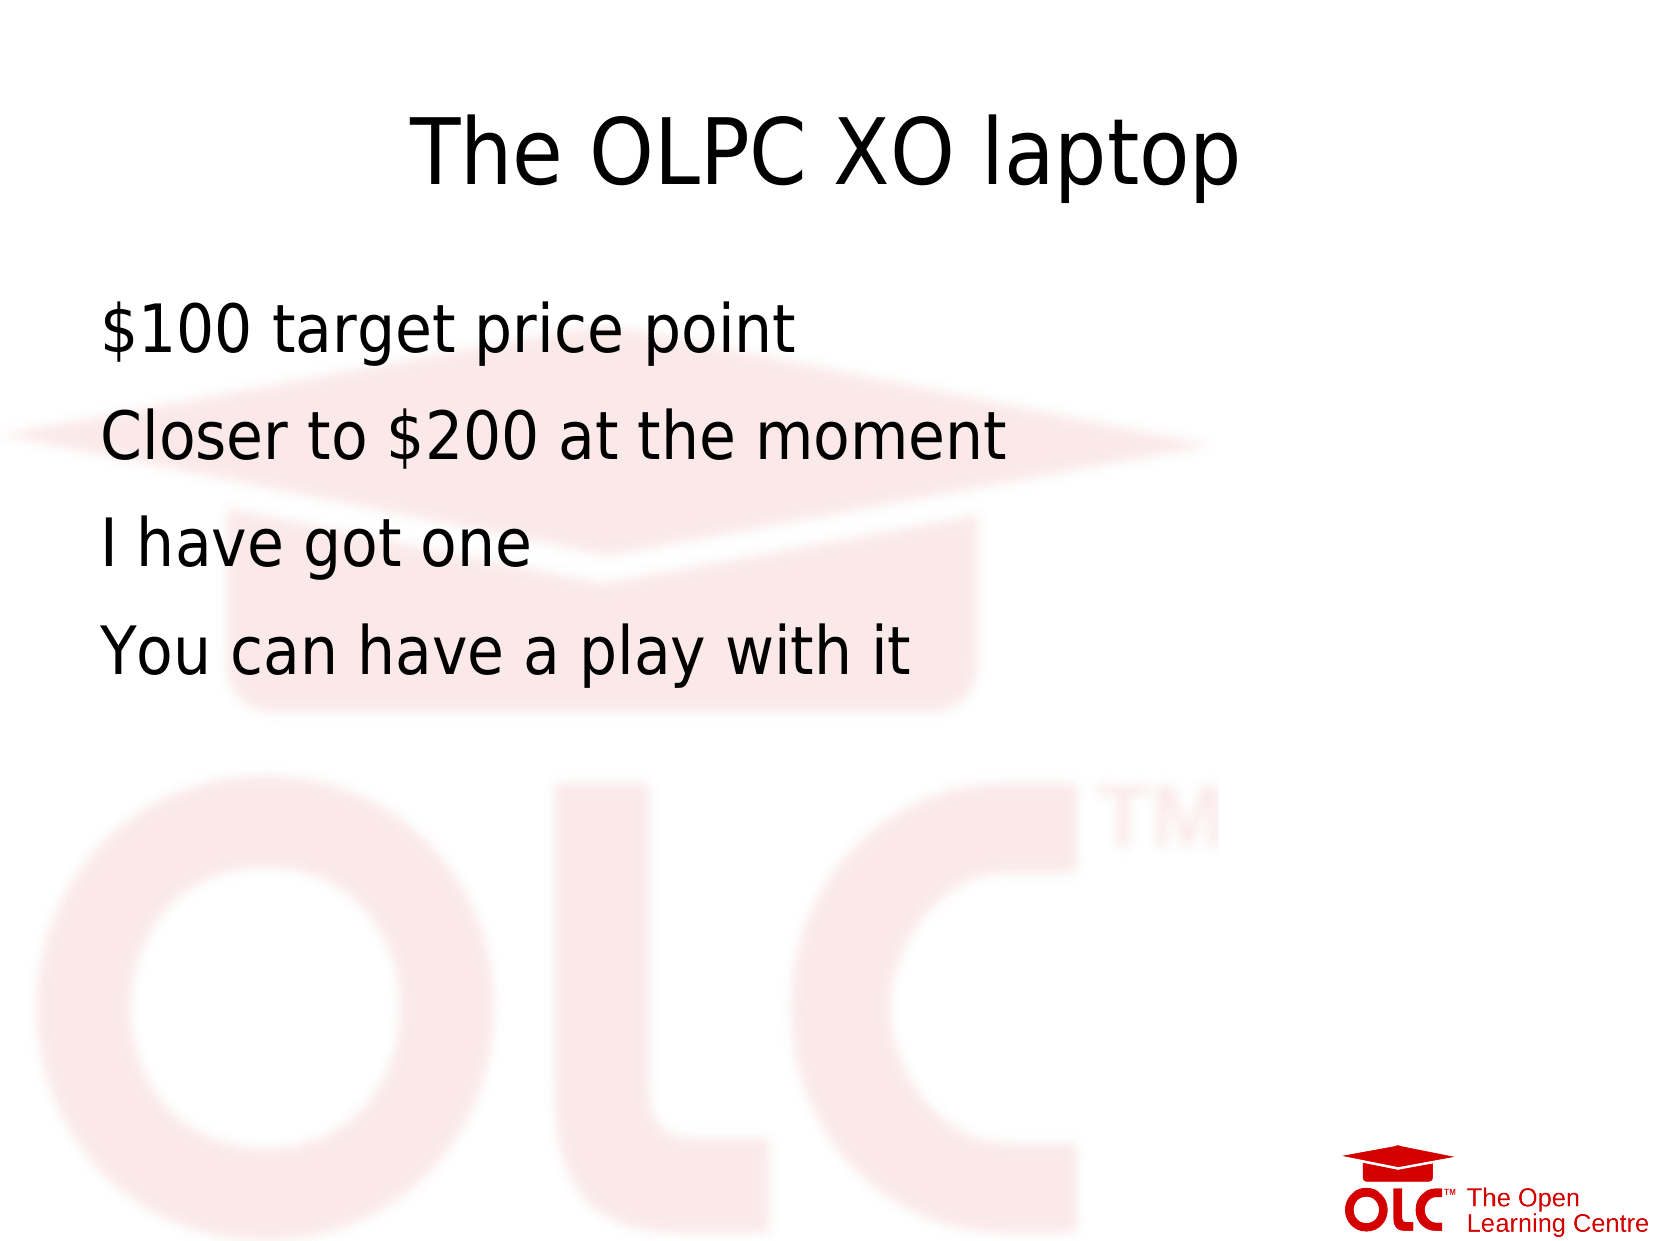

# The OLPC XO laptop
$100 target price point
Closer to $200 at the moment
I have got one
You can have a play with it